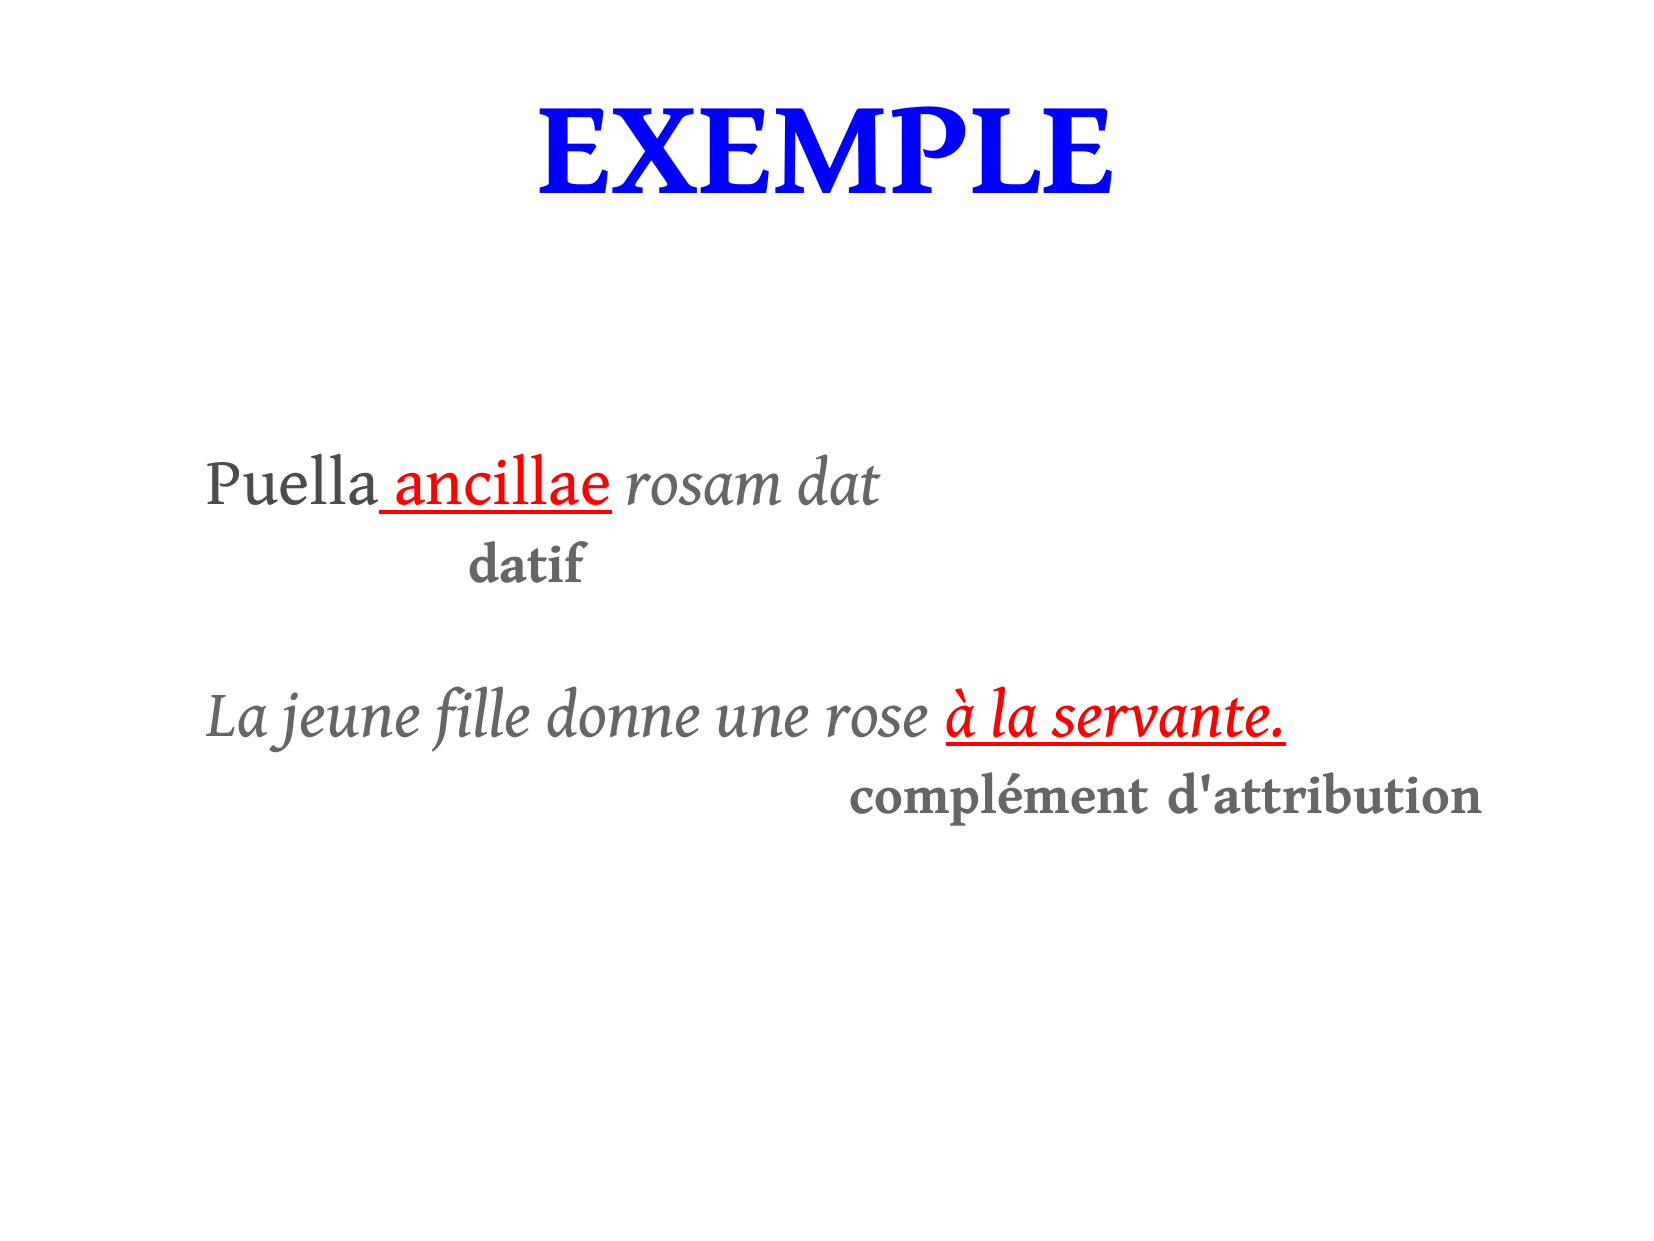

# EXEMPLE
	Puella ancillae rosam dat
 datif
	La jeune fille donne une rose à la servante. complément d'attribution